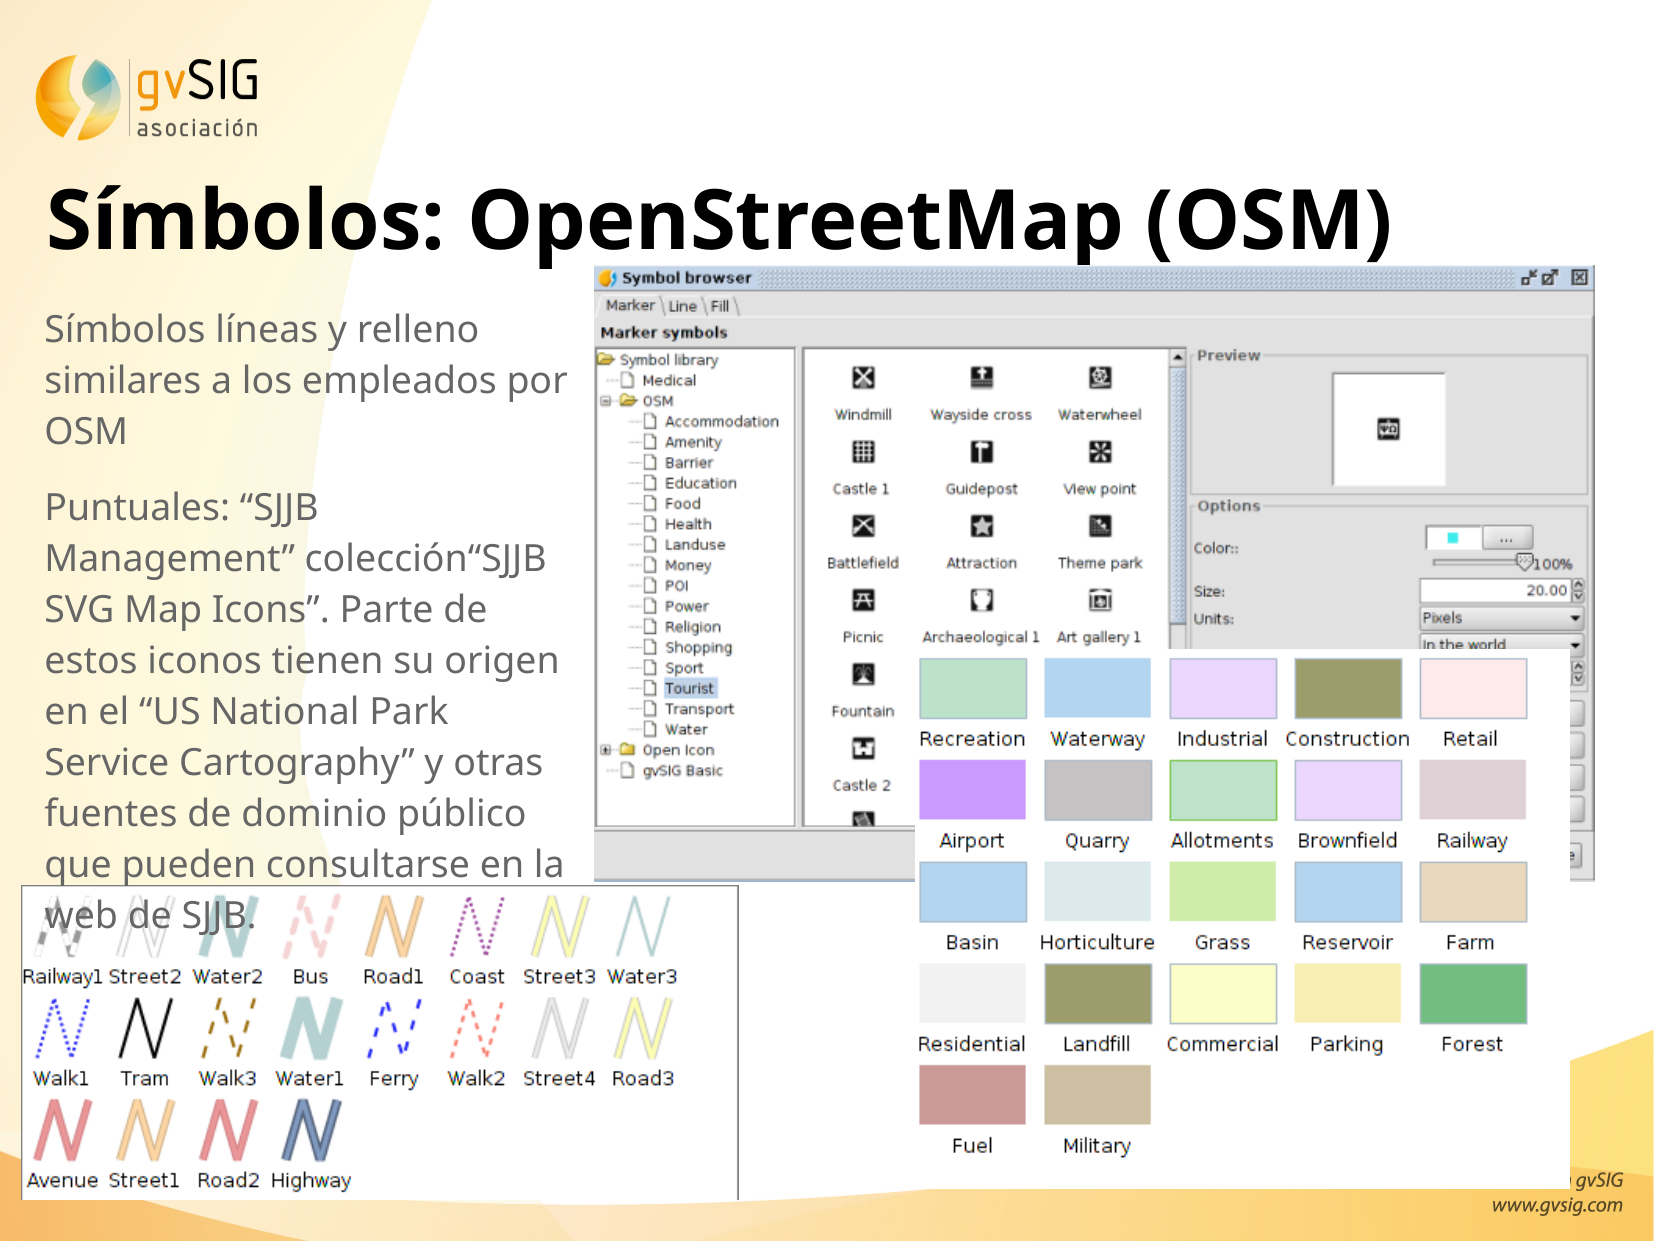

# Símbolos: OpenStreetMap (OSM)
Símbolos líneas y relleno similares a los empleados por OSM
Puntuales: “SJJB Management” colección“SJJB SVG Map Icons”. Parte de estos iconos tienen su origen en el “US National Park Service Cartography” y otras fuentes de dominio público que pueden consultarse en la web de SJJB.